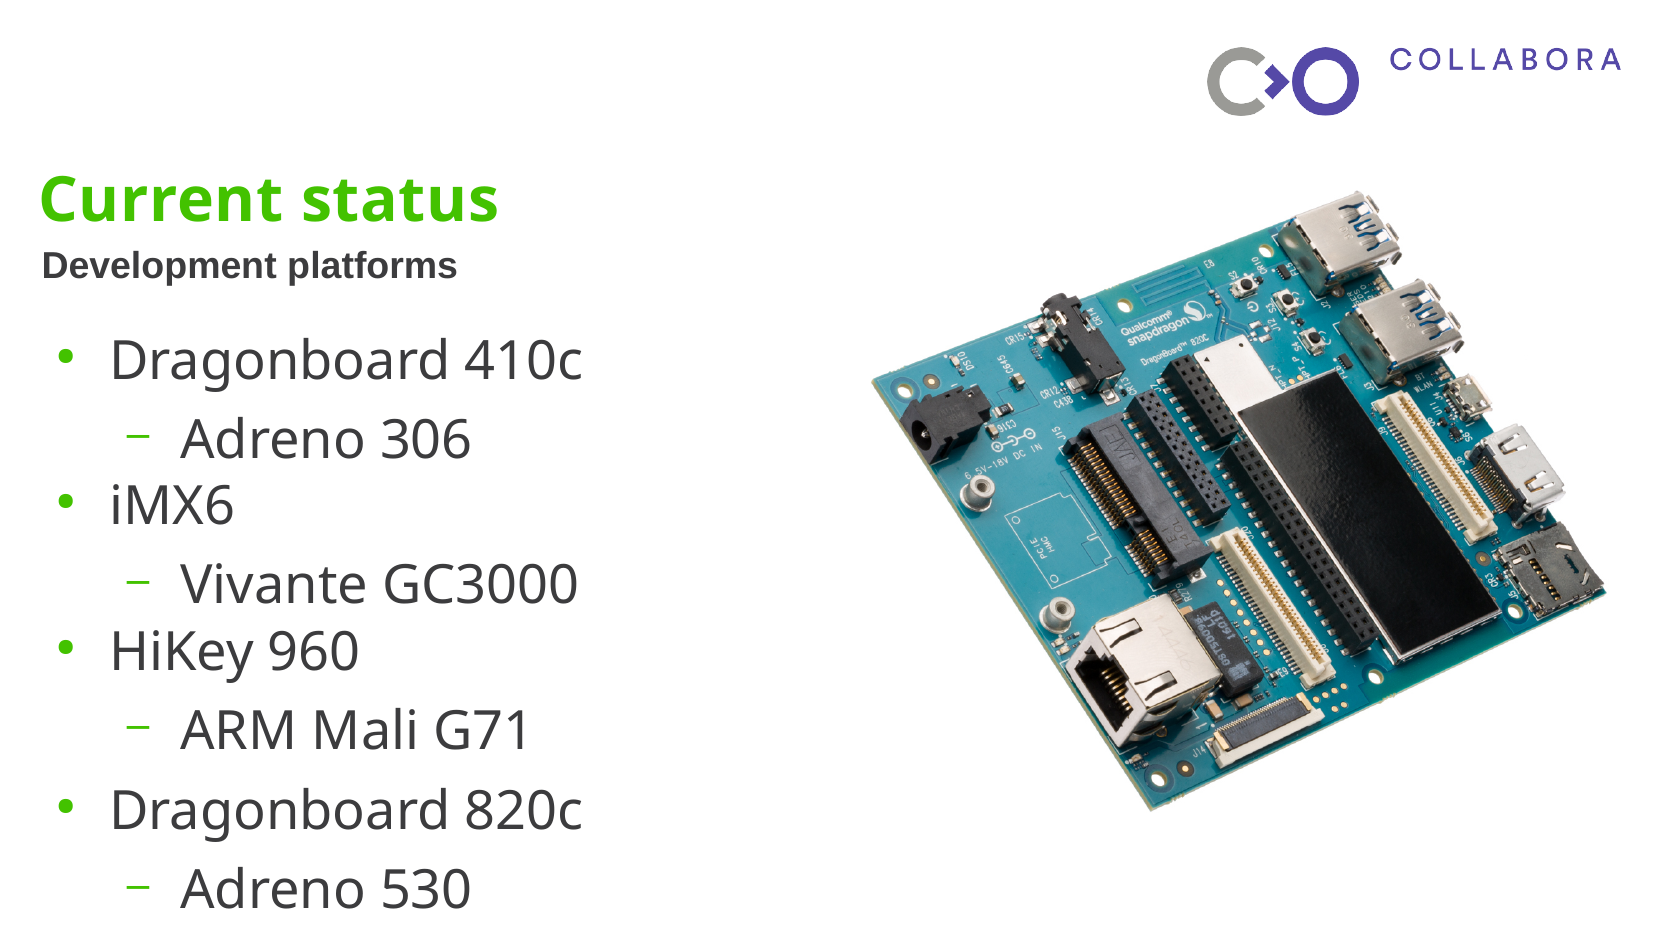

# Current status
Development platforms
Dragonboard 410c
Adreno 306
iMX6
Vivante GC3000
HiKey 960
ARM Mali G71
Dragonboard 820c
Adreno 530